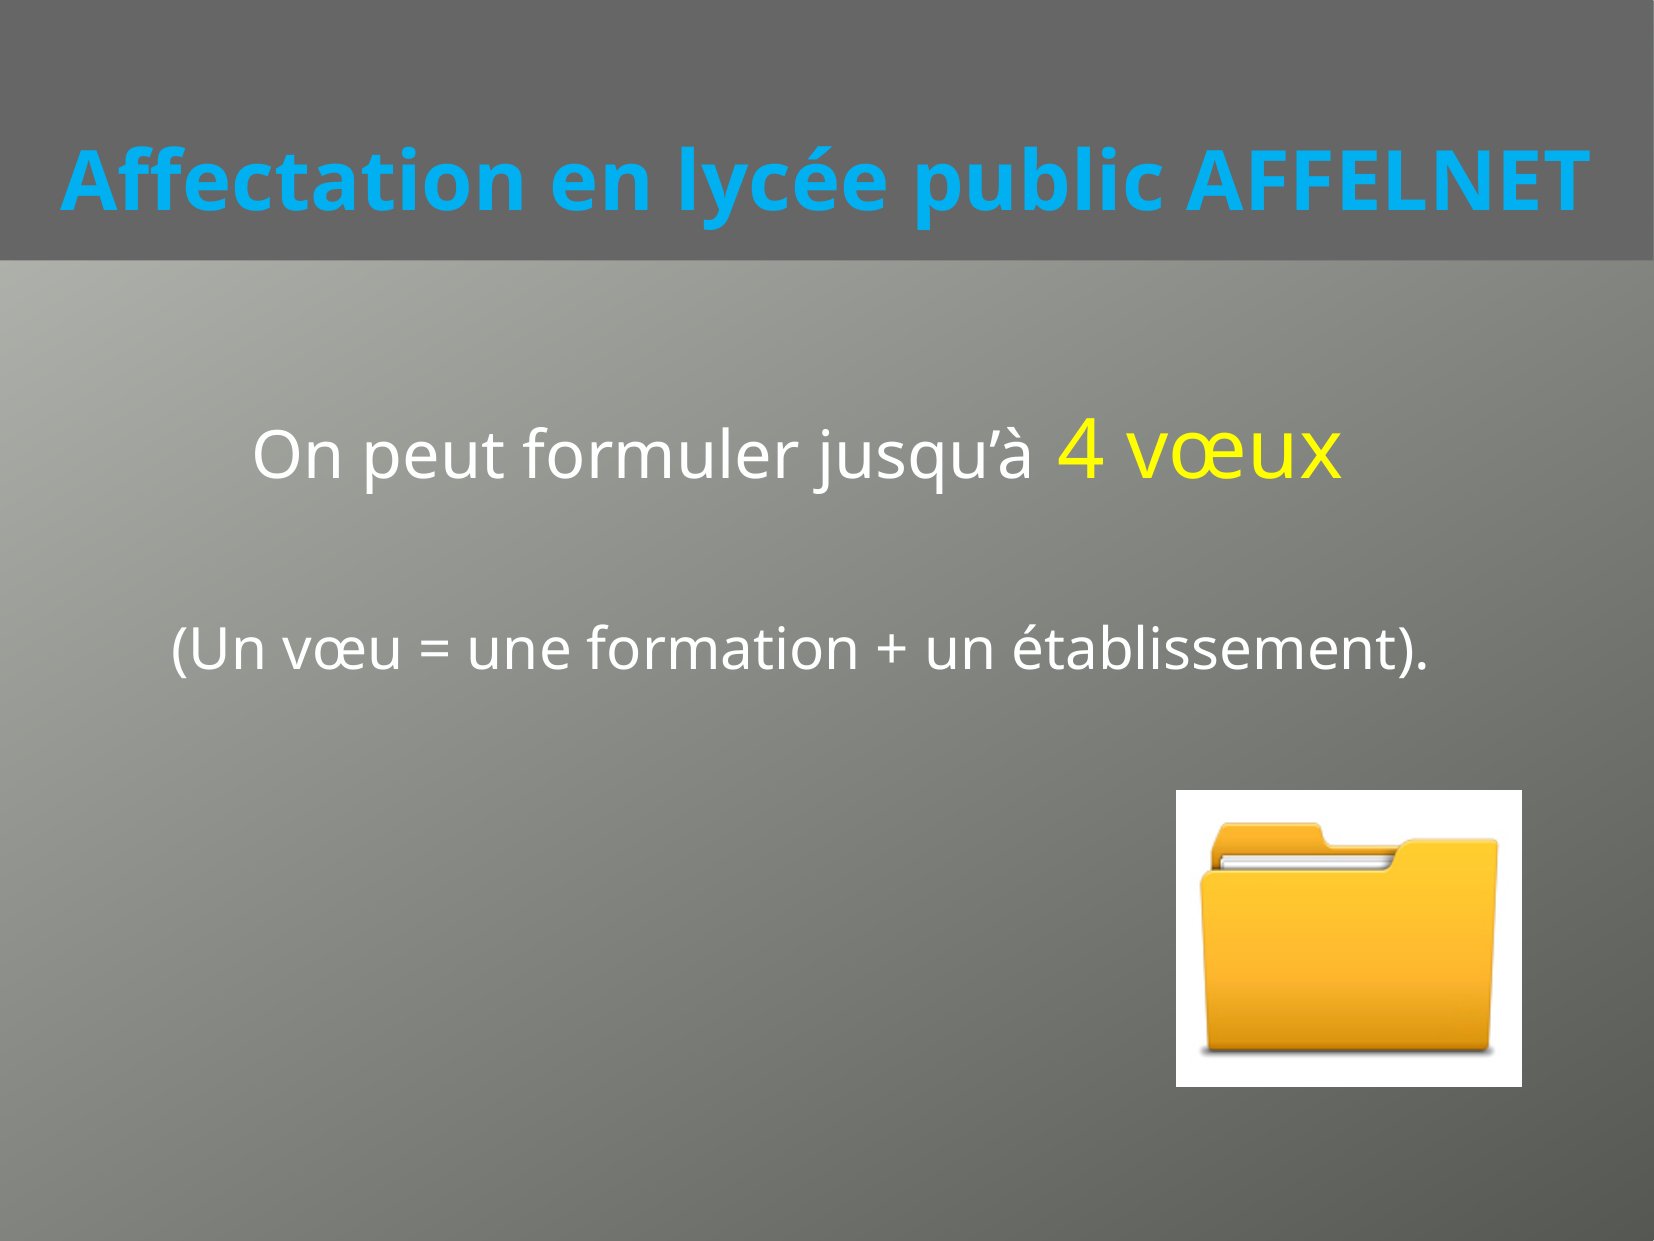

Affectation en lycée public AFFELNET
On peut formuler jusqu’à 4 vœux
(Un vœu = une formation + un établissement).